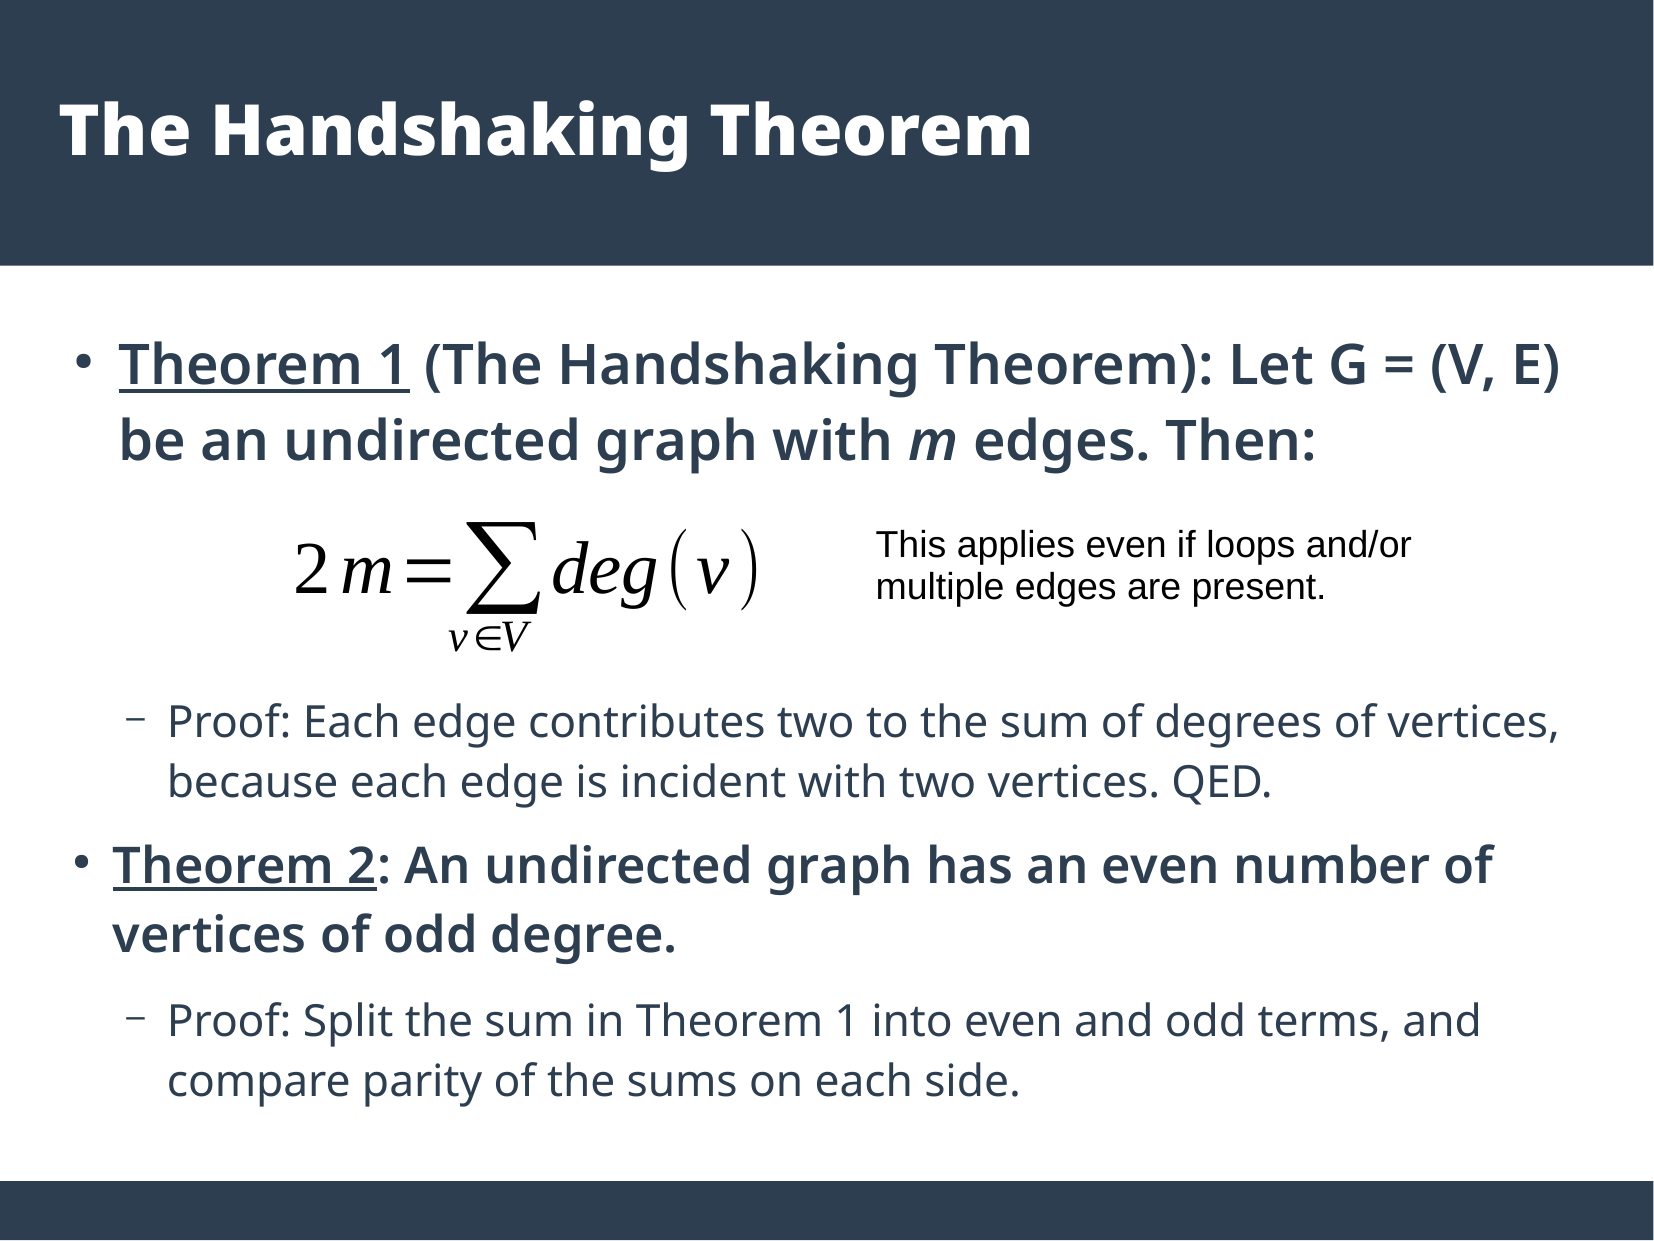

# The Handshaking Theorem
Theorem 1 (The Handshaking Theorem): Let G = (V, E) be an undirected graph with m edges. Then:
This applies even if loops and/or multiple edges are present.
Proof: Each edge contributes two to the sum of degrees of vertices, because each edge is incident with two vertices. QED.
Theorem 2: An undirected graph has an even number of vertices of odd degree.
Proof: Split the sum in Theorem 1 into even and odd terms, and compare parity of the sums on each side.